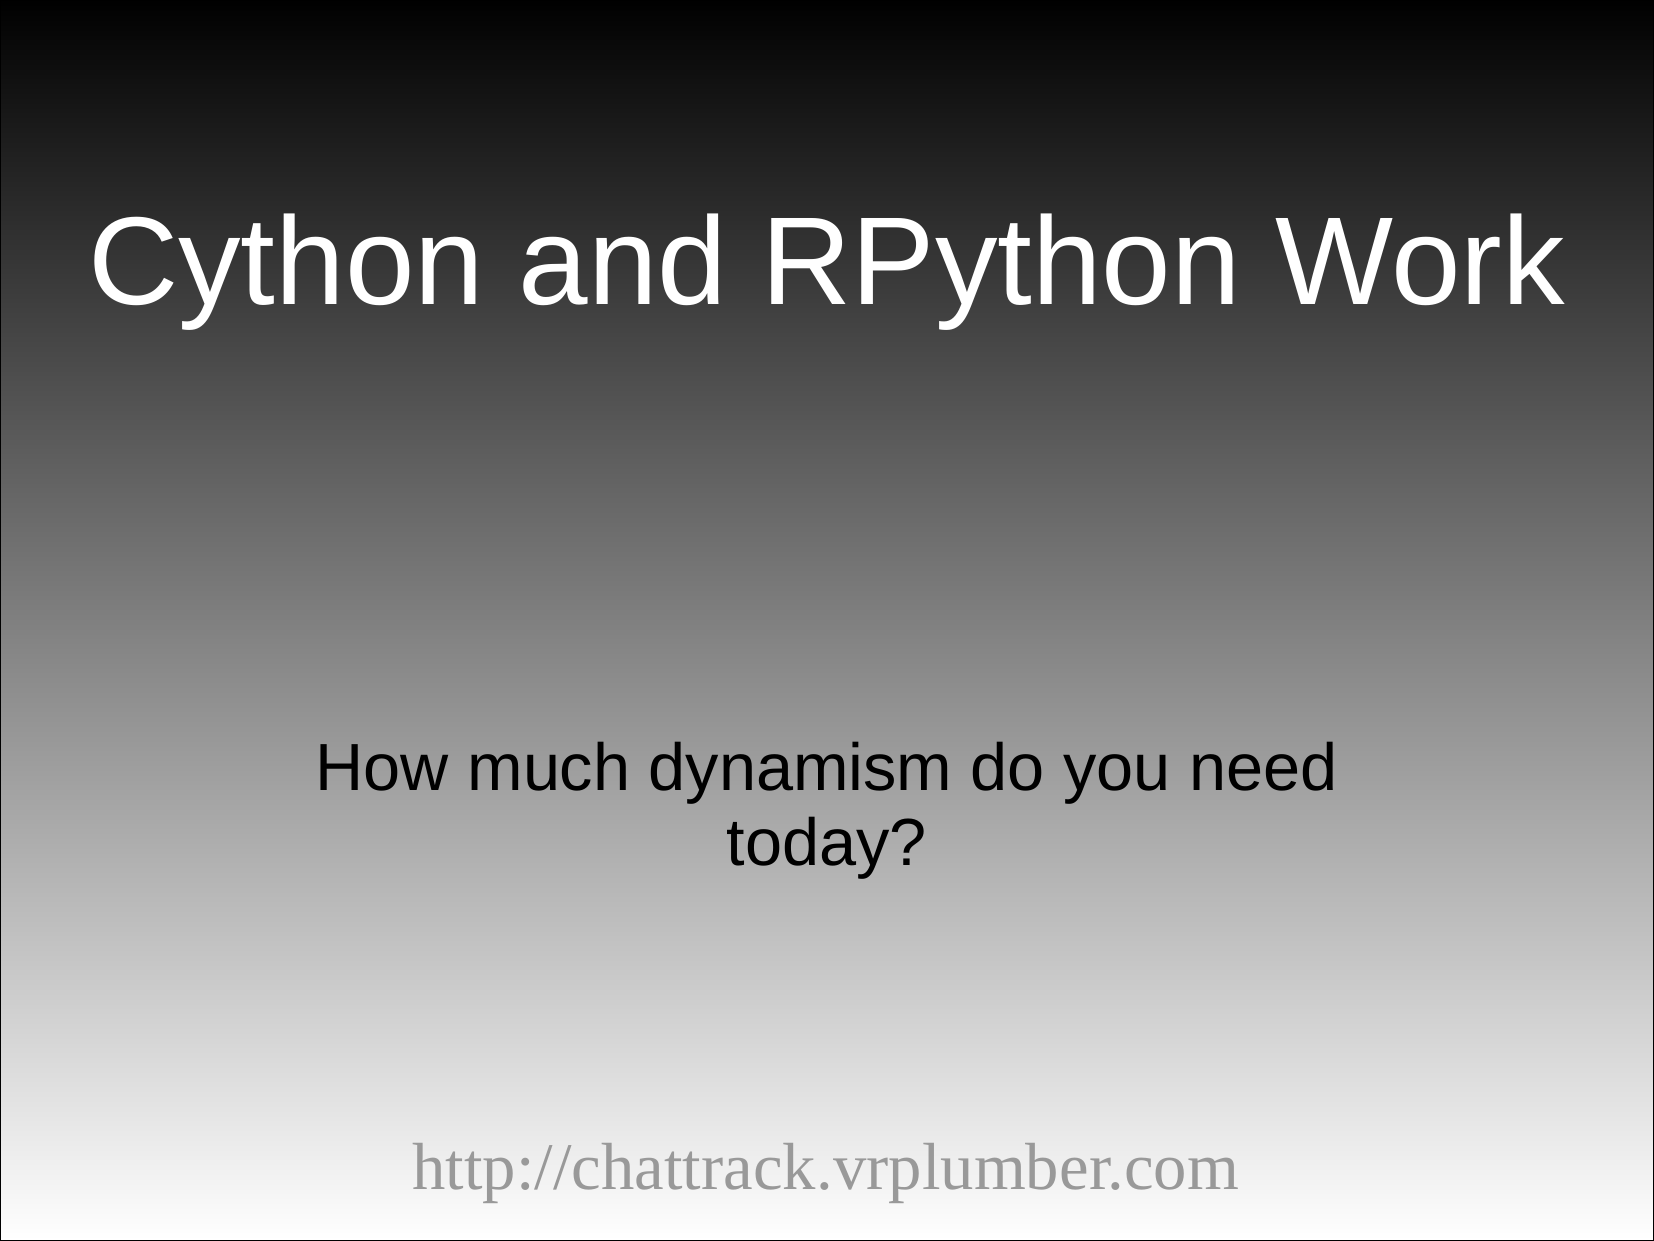

# Cython and RPython Work
How much dynamism do you need
today?
http://chattrack.vrplumber.com
48